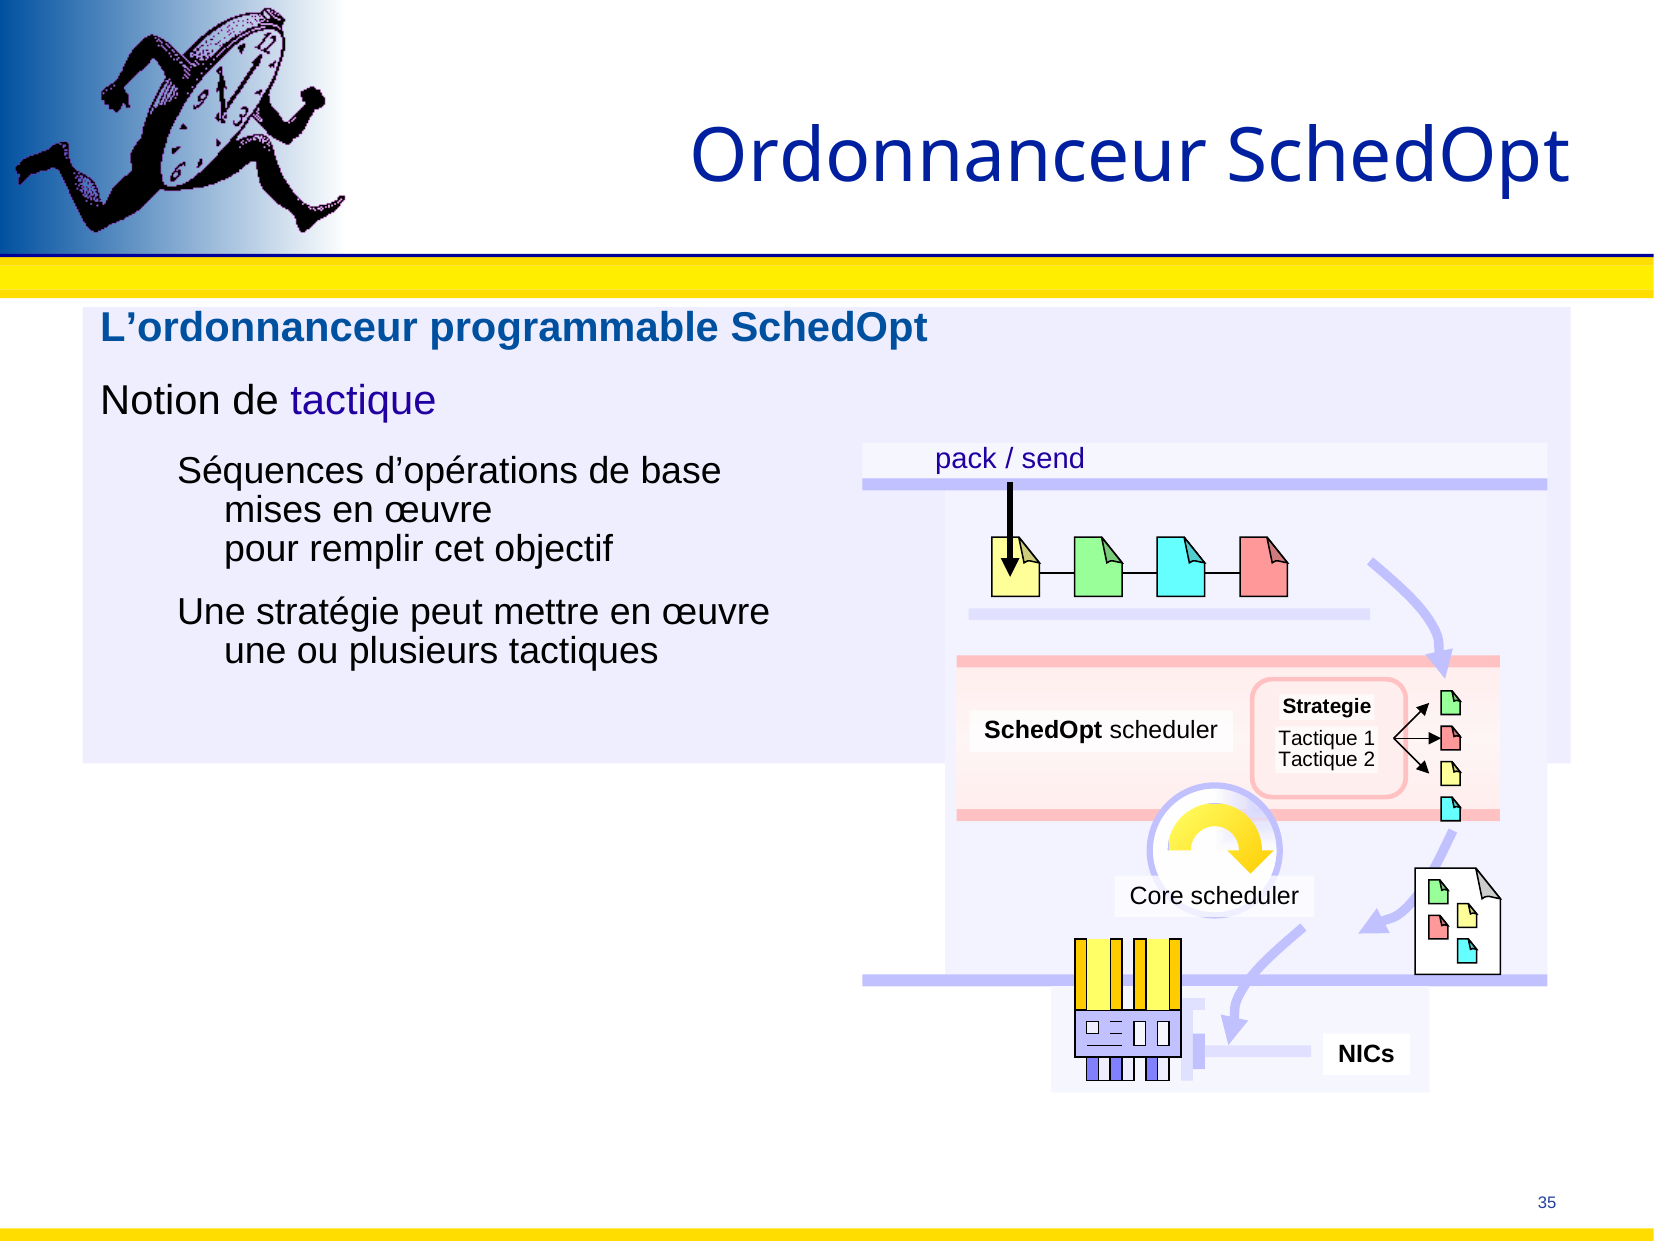

# Ordonnanceur SchedOpt
L’ordonnanceur programmable SchedOpt
Notion de tactique
Séquences d’opérations de base
mises en œuvre
pour remplir cet objectif
Une stratégie peut mettre en œuvre
une ou plusieurs tactiques
pack / send
Strategie
SchedOpt scheduler
Tactique 1
Tactique 2
Core scheduler
NICs